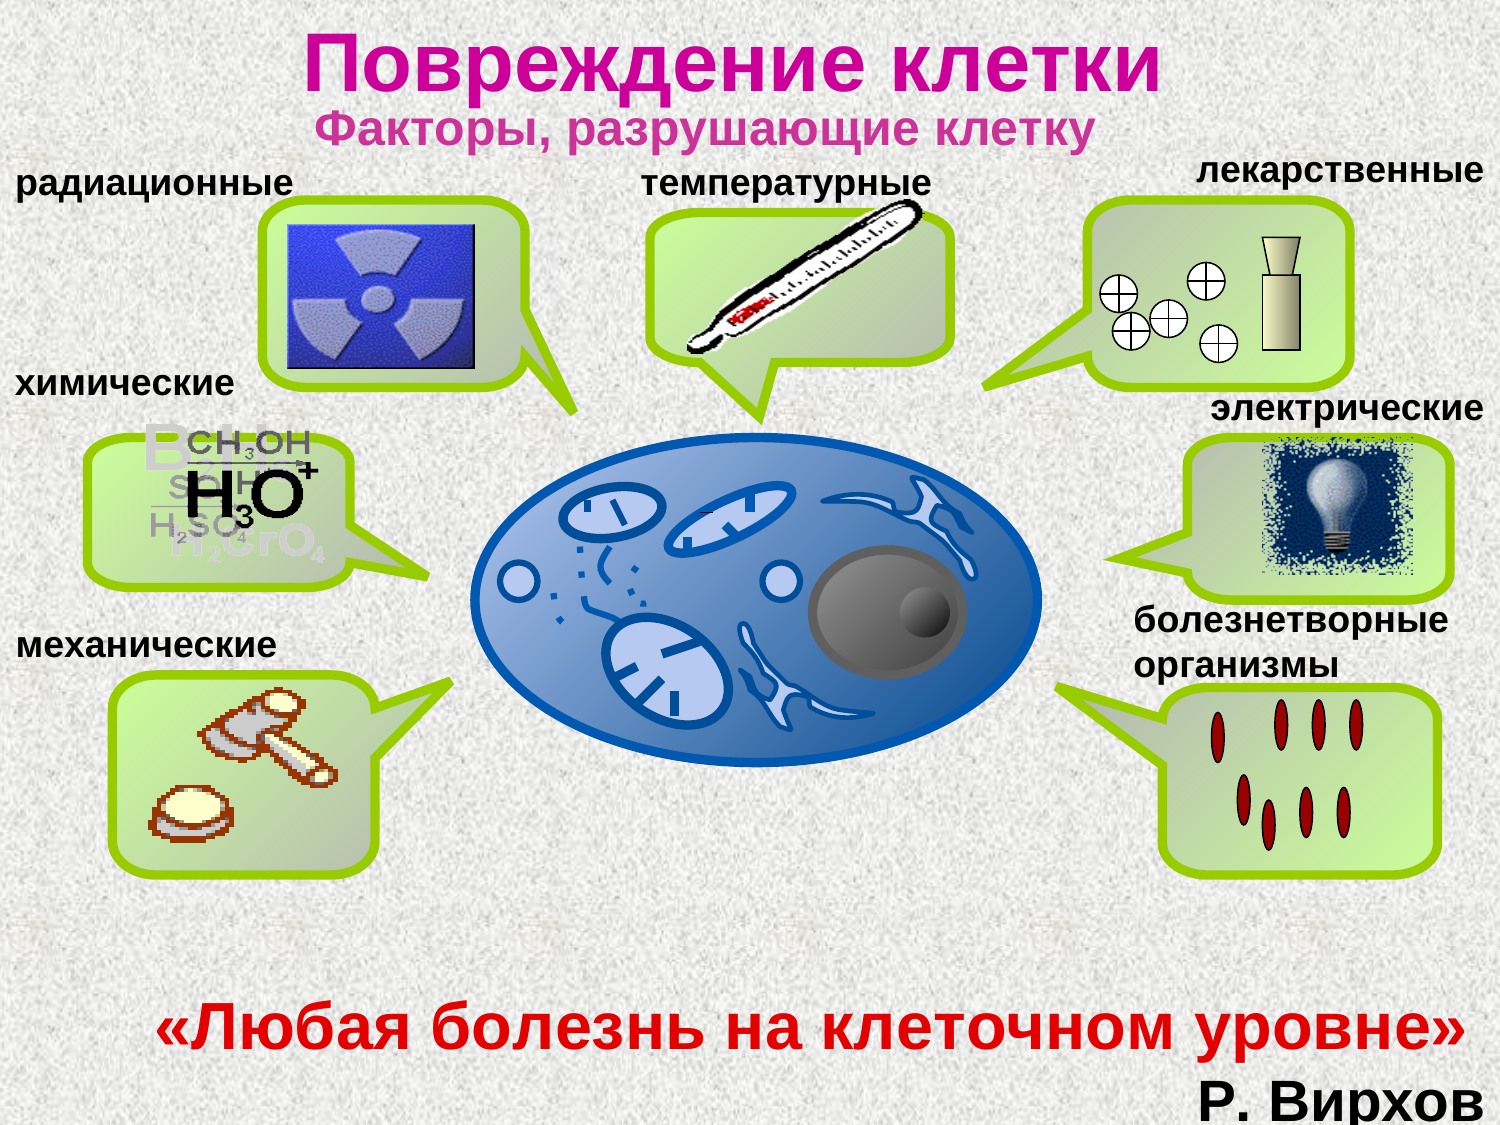

Повреждение клетки
Факторы, разрушающие клетку
лекарственные
радиационные
температурные
химические
электрические
болезнетворные
организмы
механические
«Любая болезнь на клеточном уровне»
Р. Вирхов